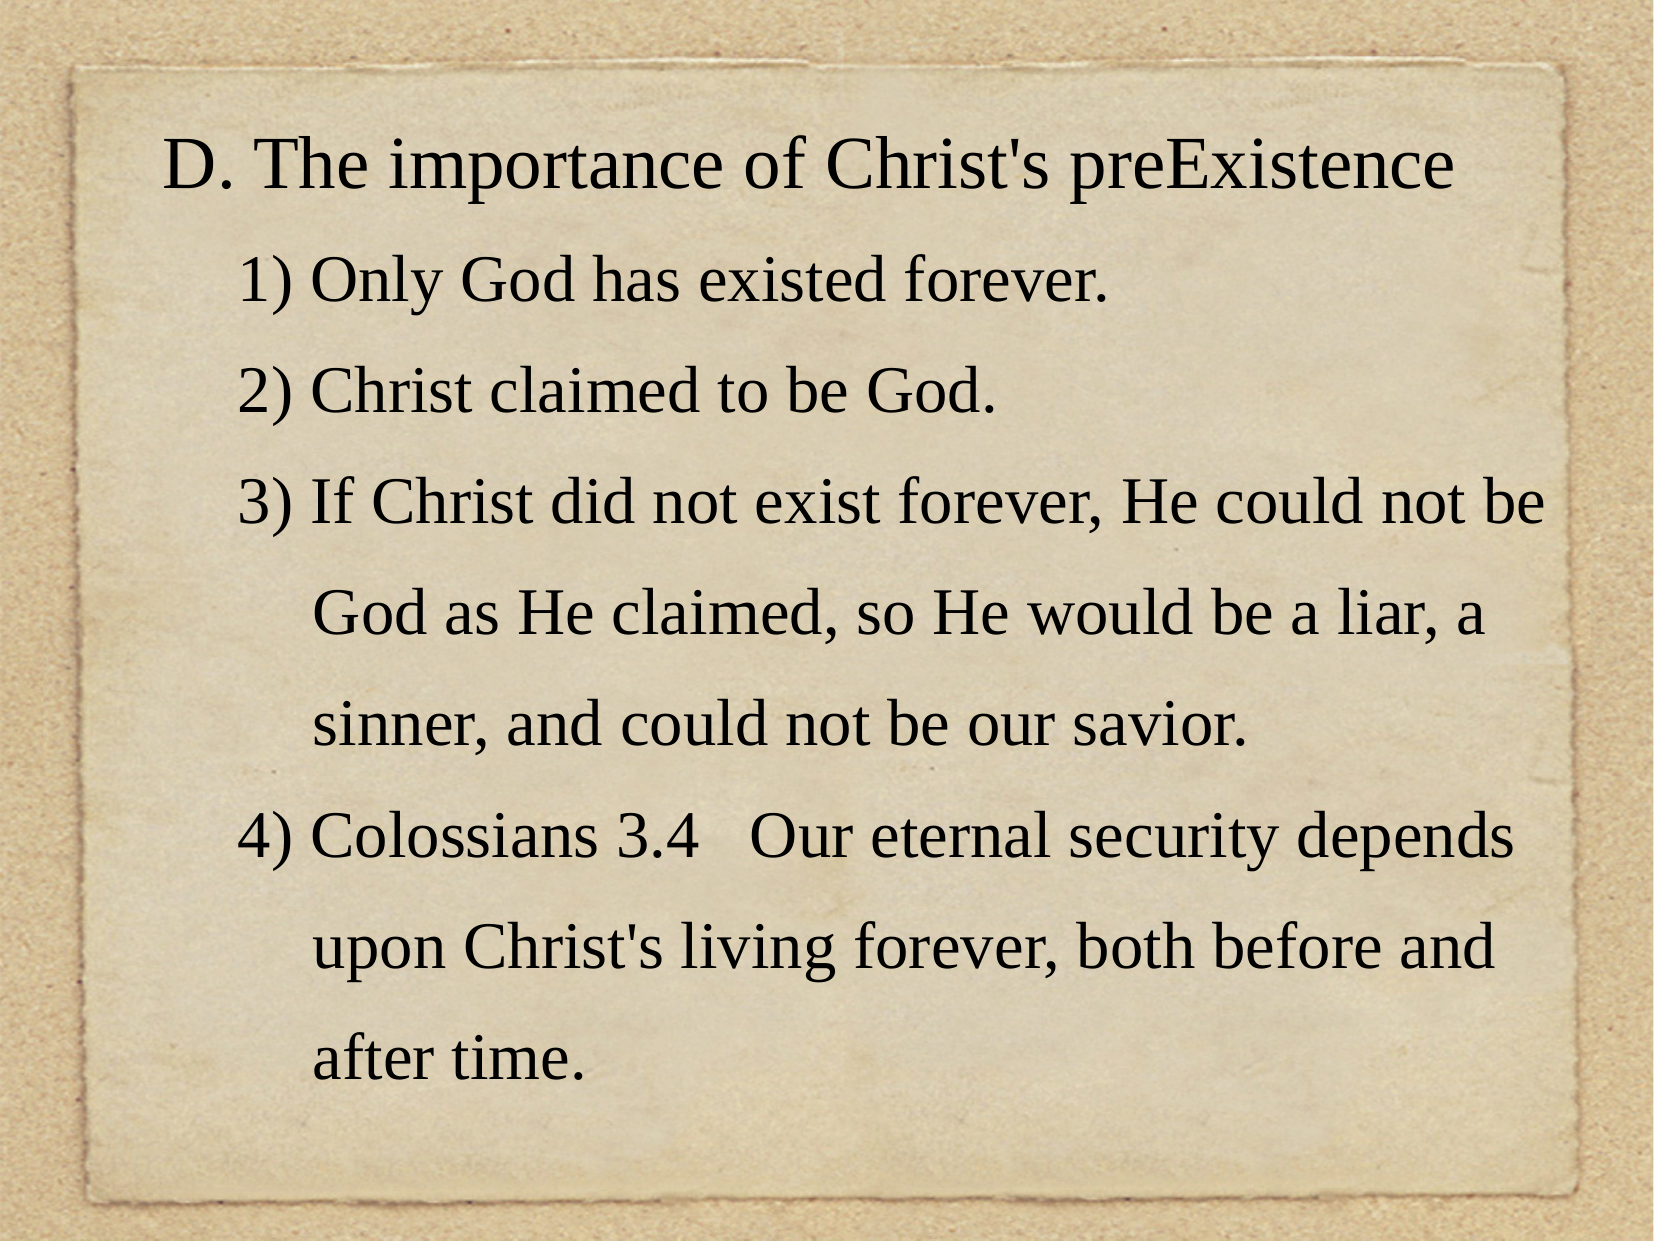

D. The importance of Christ's preExistence
		1) Only God has existed forever.
		2) Christ claimed to be God.
		3) If Christ did not exist forever, He could not be 				God as He claimed, so He would be a liar, a 					sinner, and could not be our savior.
		4) Colossians 3.4 Our eternal security depends 				upon Christ's living forever, both before and 				after time.